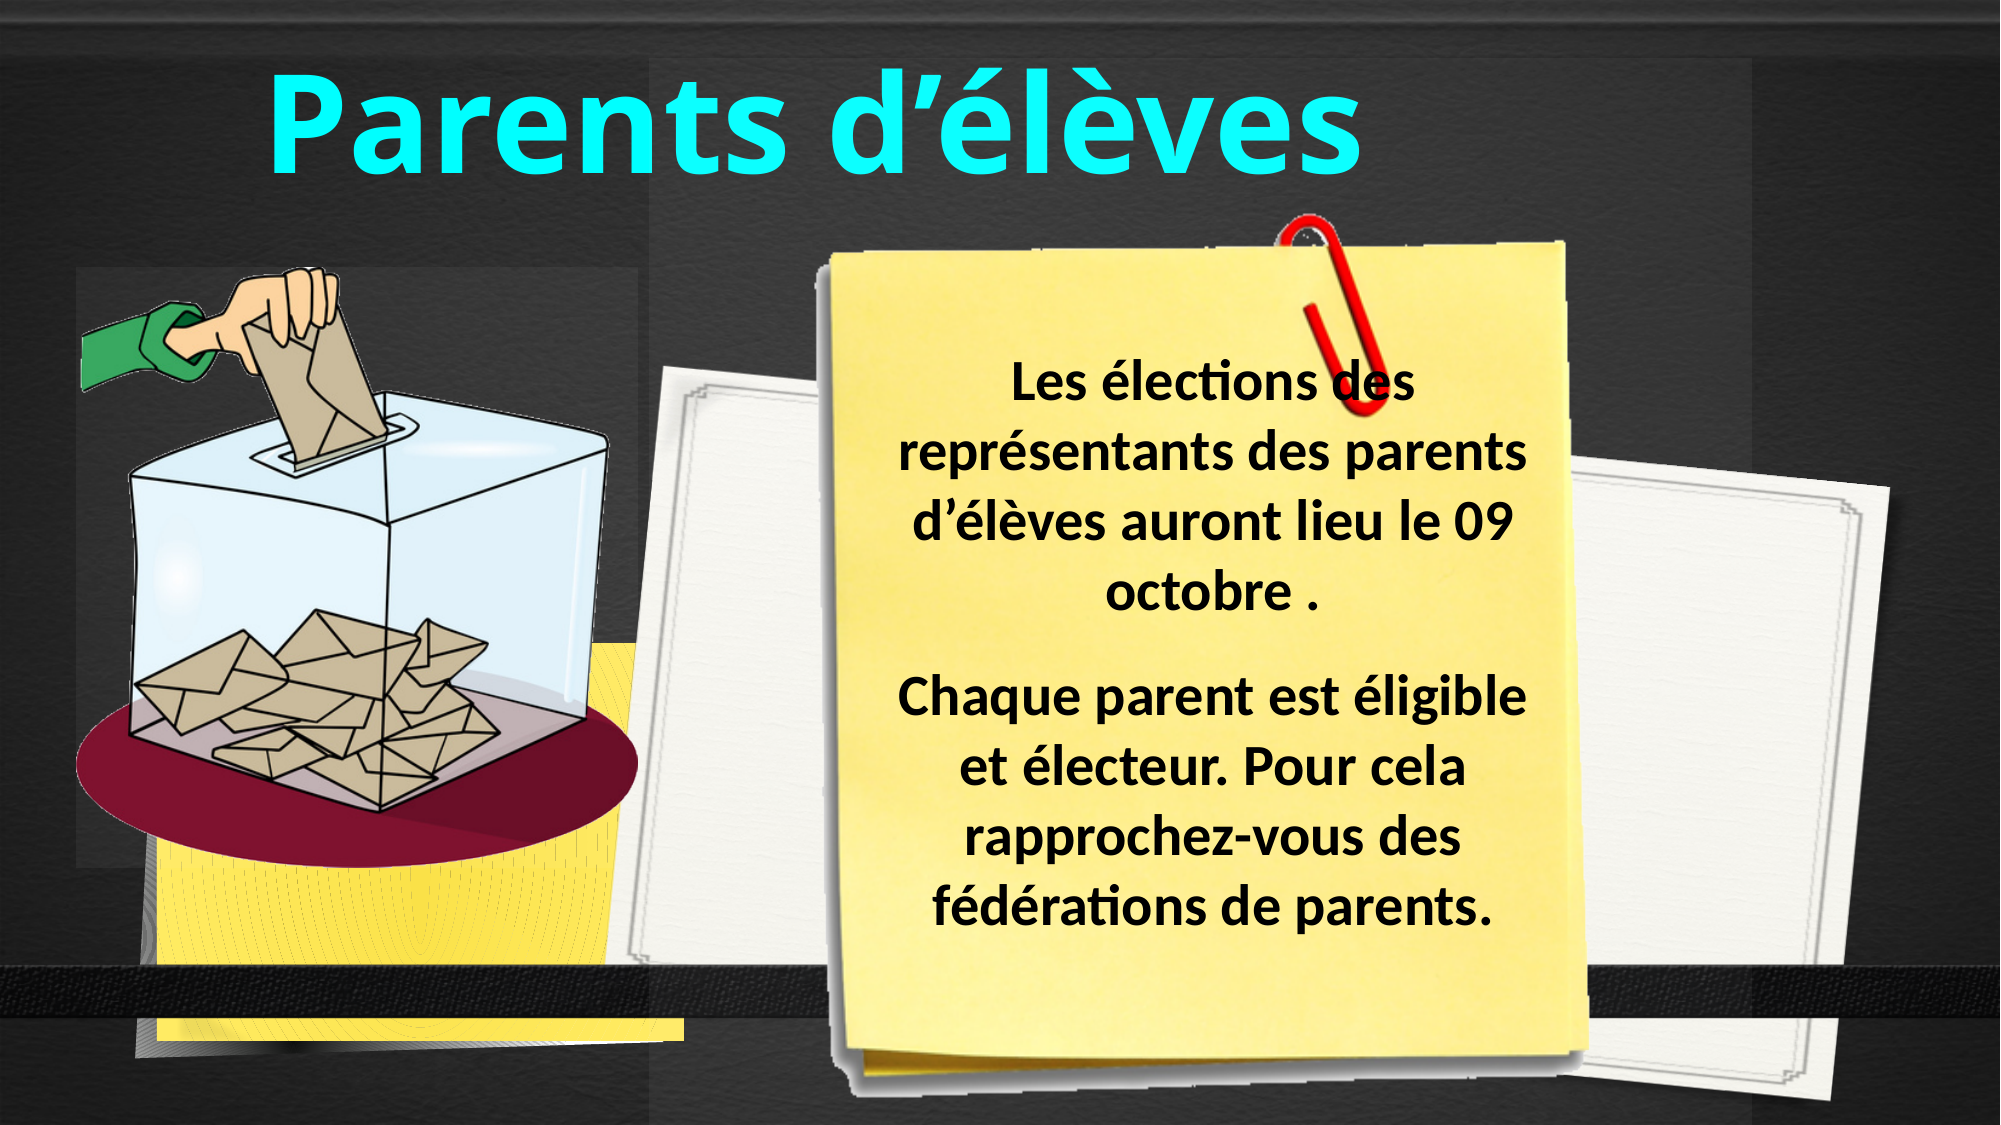

# Parents d’élèves
Les élections des représentants des parents d’élèves auront lieu le 09 octobre .
Chaque parent est éligible et électeur. Pour cela rapprochez-vous des fédérations de parents.